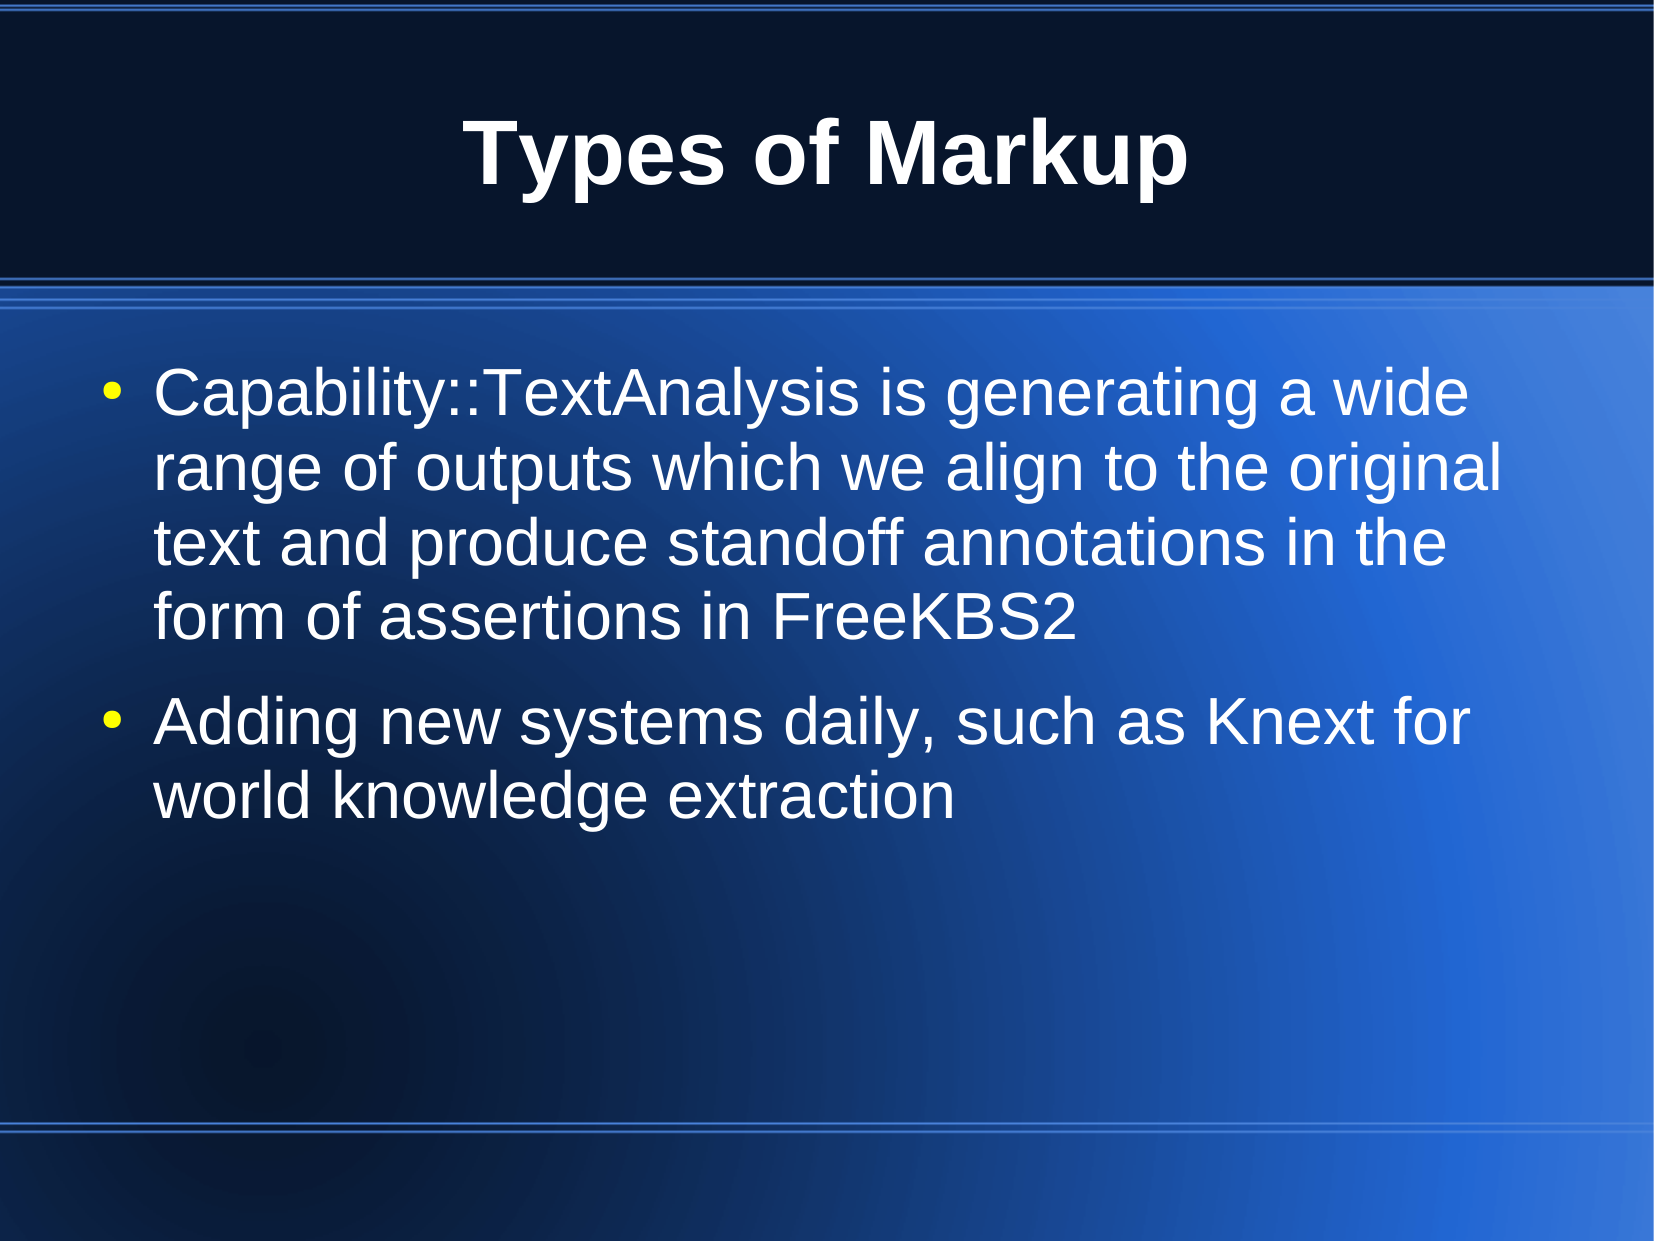

# Types of Markup
Capability::TextAnalysis is generating a wide range of outputs which we align to the original text and produce standoff annotations in the form of assertions in FreeKBS2
Adding new systems daily, such as Knext for world knowledge extraction